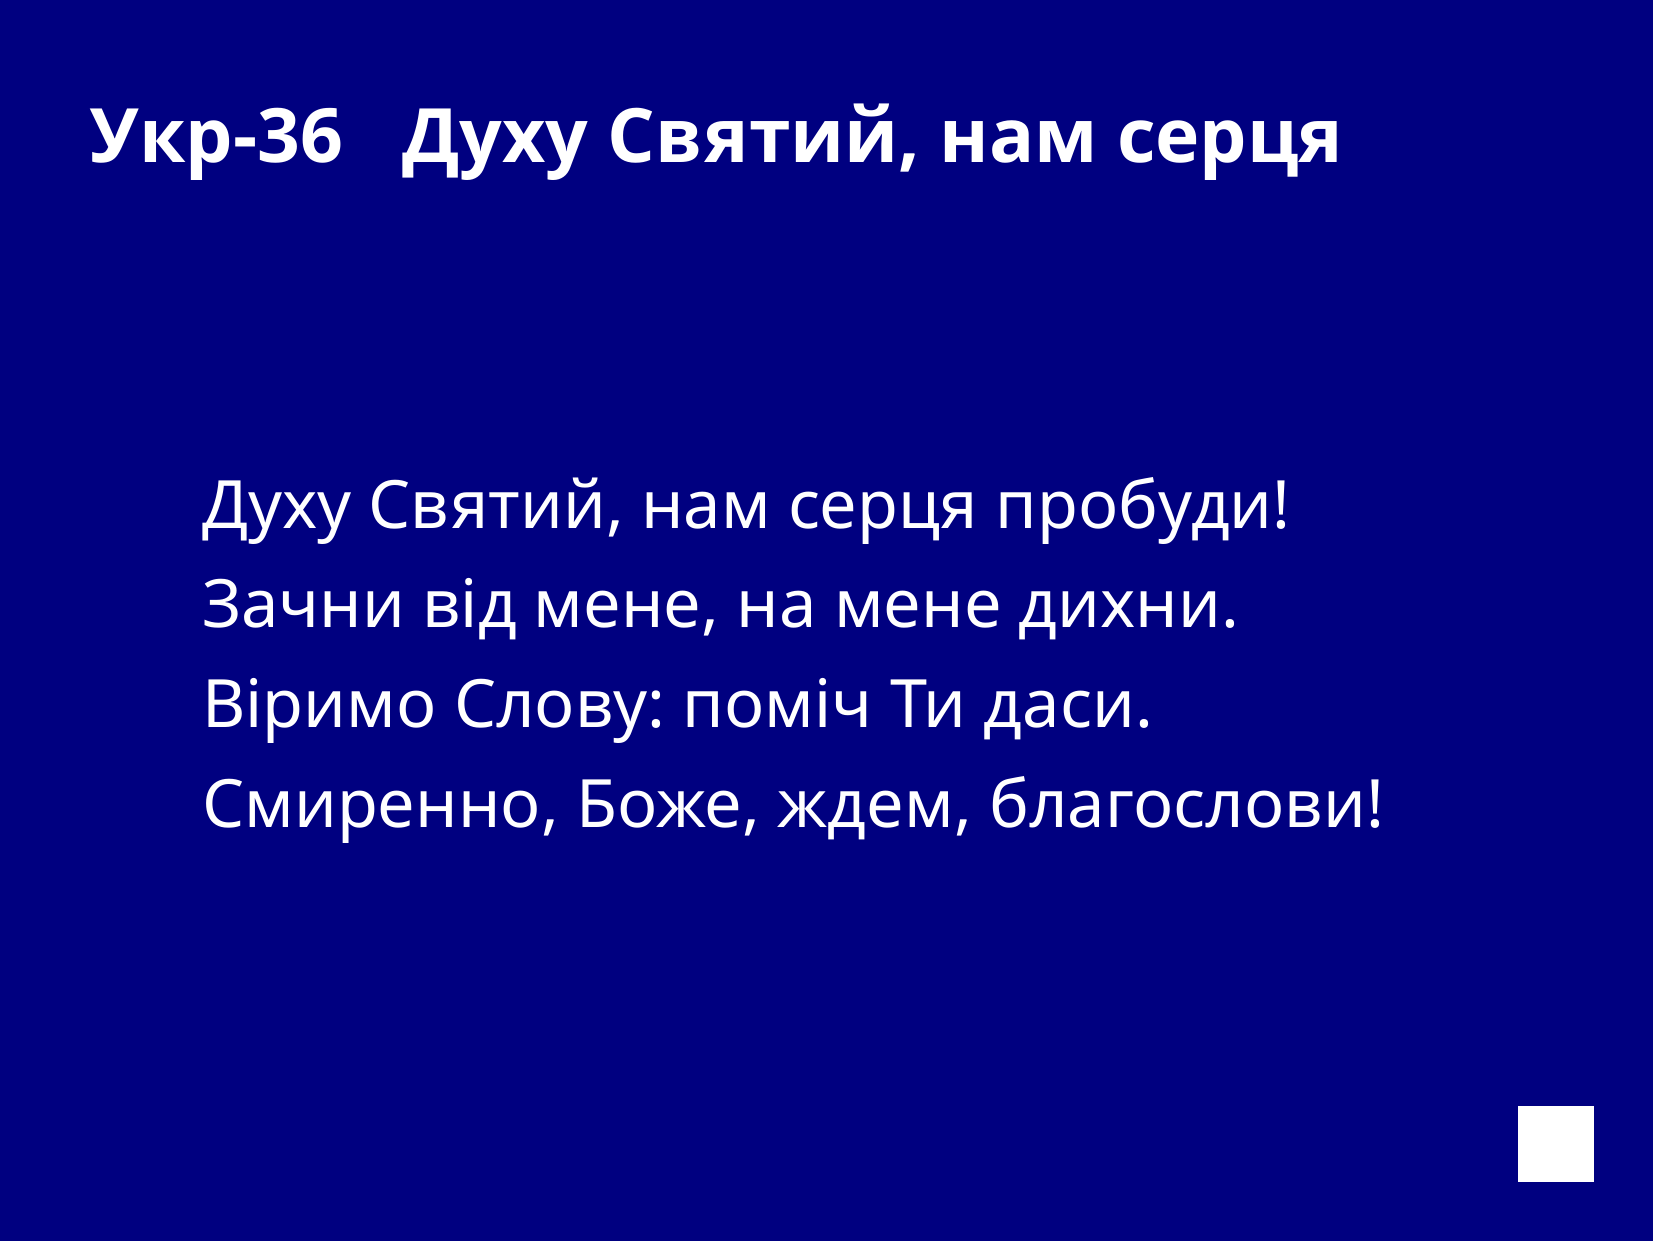

Укр-36 Духу Святий, нам серця
	Духу Святий, нам серця пробуди!
	Зачни від мене, на мене дихни.
	Віримо Слову: поміч Ти даси.
	Смиренно, Боже, ждем, благослови!